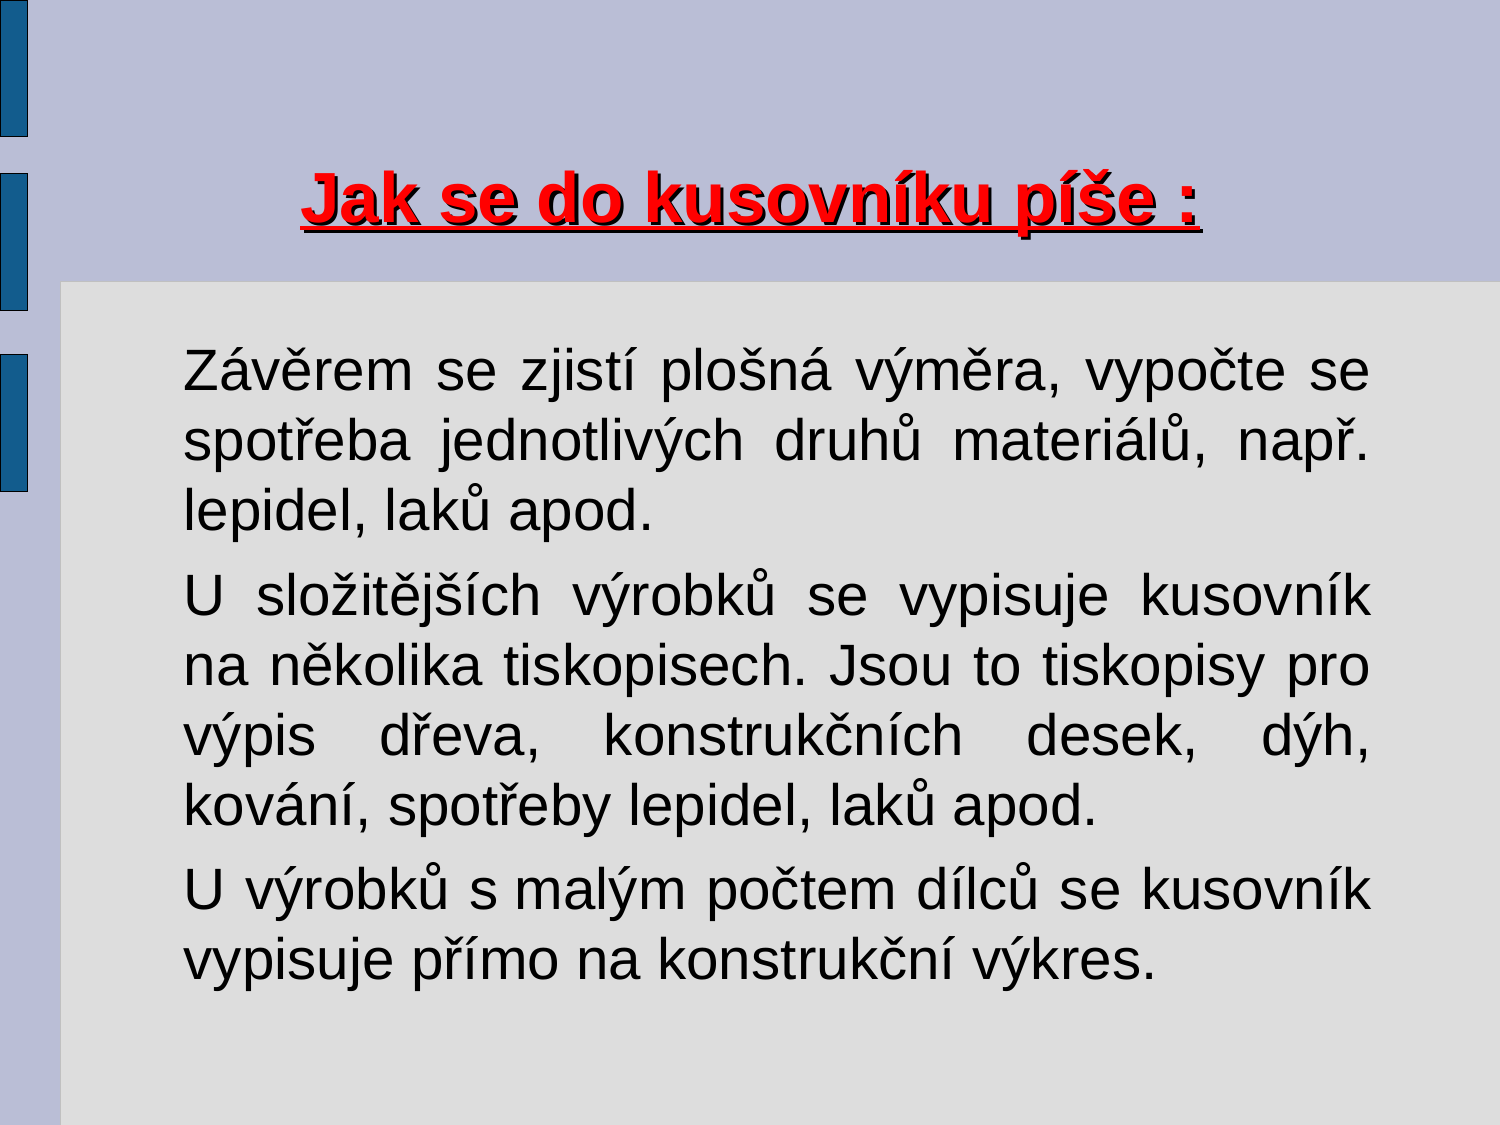

# Jak se do kusovníku píše :
	Závěrem se zjistí plošná výměra, vypočte se spotřeba jednotlivých druhů materiálů, např. lepidel, laků apod.
	U složitějších výrobků se vypisuje kusovník na několika tiskopisech. Jsou to tiskopisy pro výpis dřeva, konstrukčních desek, dýh, kování, spotřeby lepidel, laků apod.
	U výrobků s malým počtem dílců se kusovník vypisuje přímo na konstrukční výkres.